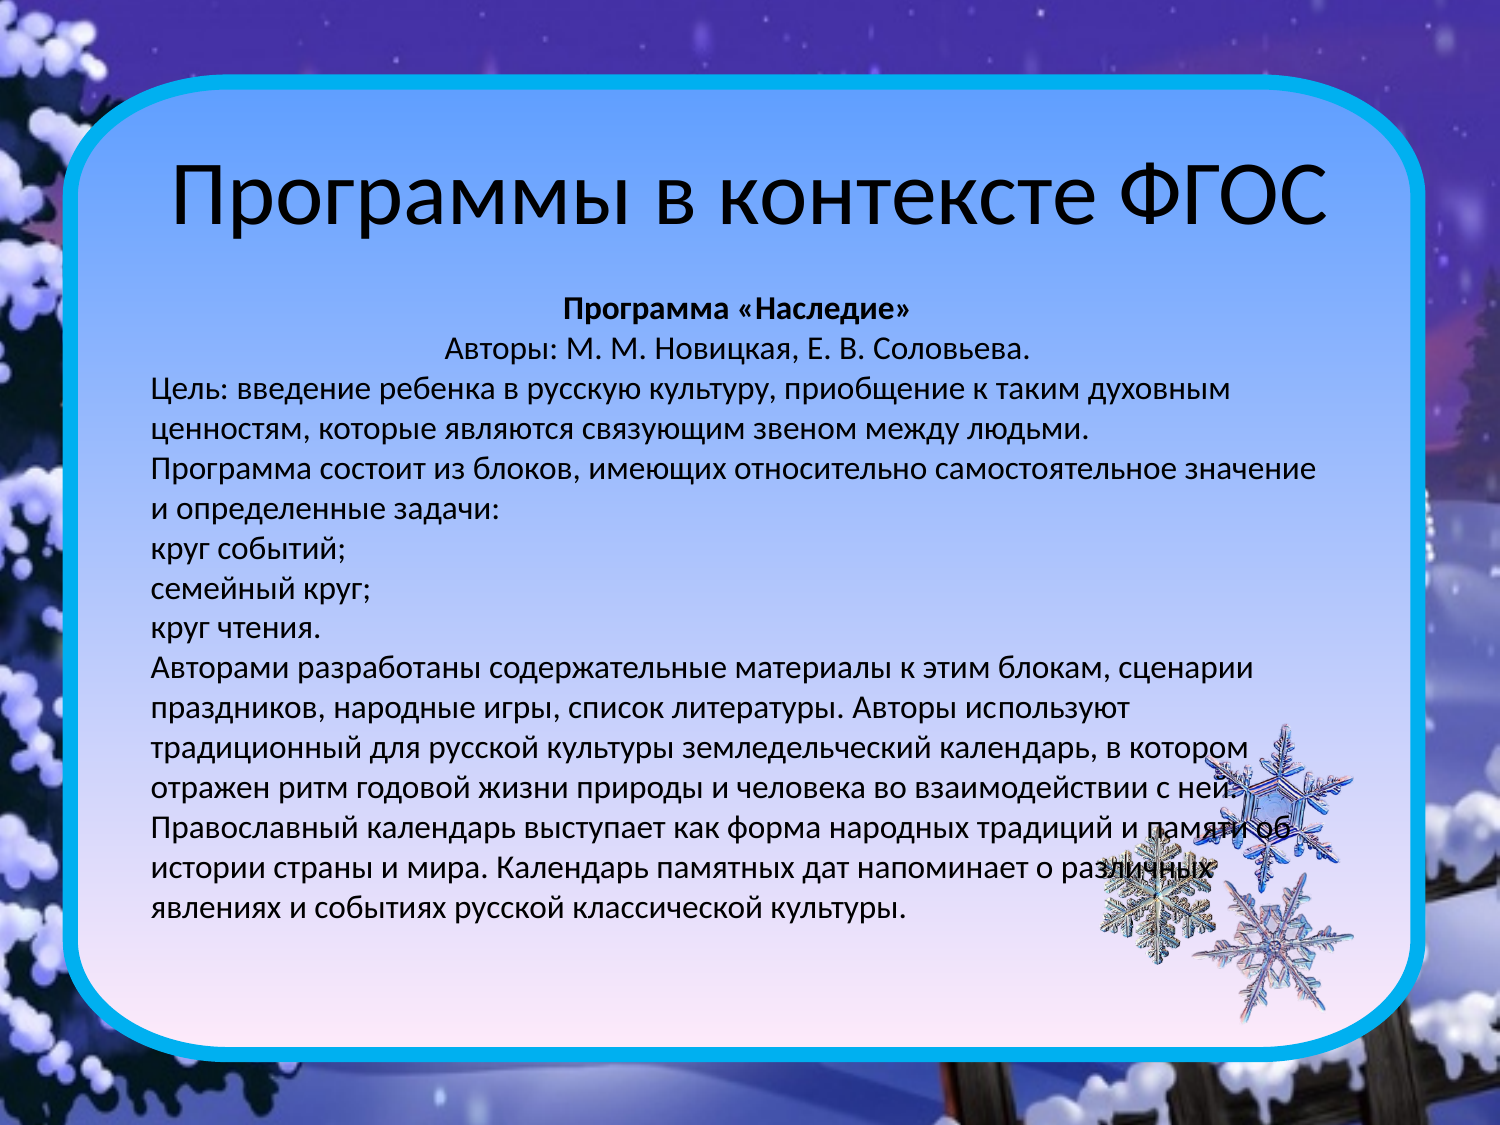

# Программы в контексте ФГОС
Программа «Наследие»
Авторы: М. М. Новицкая, Е. В. Соловьева.
Цель: введение ребенка в русскую культуру, приобщение к таким духовным ценностям, которые являются связующим звеном между людьми.
Программа состоит из блоков, имеющих относительно самостоятельное значение и определенные задачи:
круг событий;
семейный круг;
круг чтения.
Авторами разработаны содержательные материалы к этим блокам, сценарии праздников, народные игры, список литературы. Авторы ис­пользуют традиционный для русской культуры земледельческий кален­дарь, в котором отражен ритм годовой жизни природы и человека во взаимодействии с ней. Православный календарь выступает как форма народных традиций и памяти об истории страны и мира. Календарь памятных дат напоминает о различных явлениях и событиях русской классической культуры.